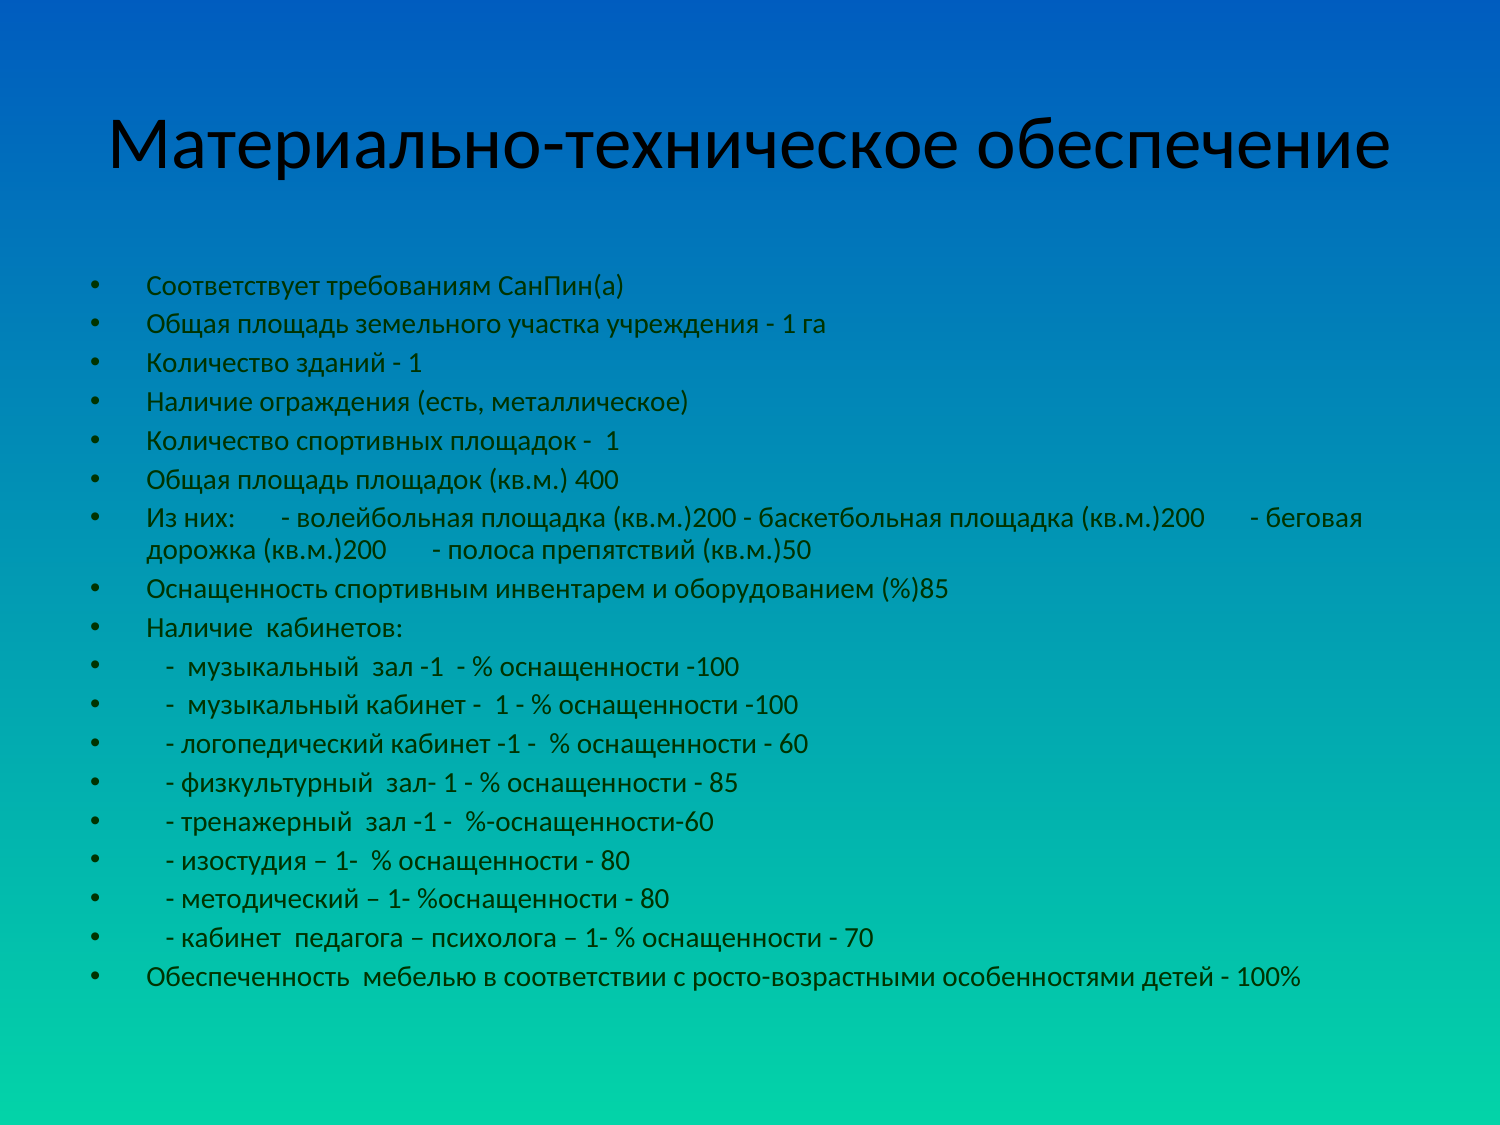

# Материально-техническое обеспечение
Соответствует требованиям СанПин(а)
Общая площадь земельного участка учреждения - 1 га
Количество зданий - 1
Наличие ограждения (есть, металлическое)
Количество спортивных площадок - 1
Общая площадь площадок (кв.м.) 400
Из них: - волейбольная площадка (кв.м.)200 - баскетбольная площадка (кв.м.)200 - беговая дорожка (кв.м.)200 - полоса препятствий (кв.м.)50
Оснащенность спортивным инвентарем и оборудованием (%)85
Наличие кабинетов:
 - музыкальный зал -1 - % оснащенности -100
 - музыкальный кабинет - 1 - % оснащенности -100
 - логопедический кабинет -1 - % оснащенности - 60
 - физкультурный зал- 1 - % оснащенности - 85
 - тренажерный зал -1 - %-оснащенности-60
 - изостудия – 1- % оснащенности - 80
 - методический – 1- %оснащенности - 80
 - кабинет педагога – психолога – 1- % оснащенности - 70
Обеспеченность мебелью в соответствии с росто-возрастными особенностями детей - 100%